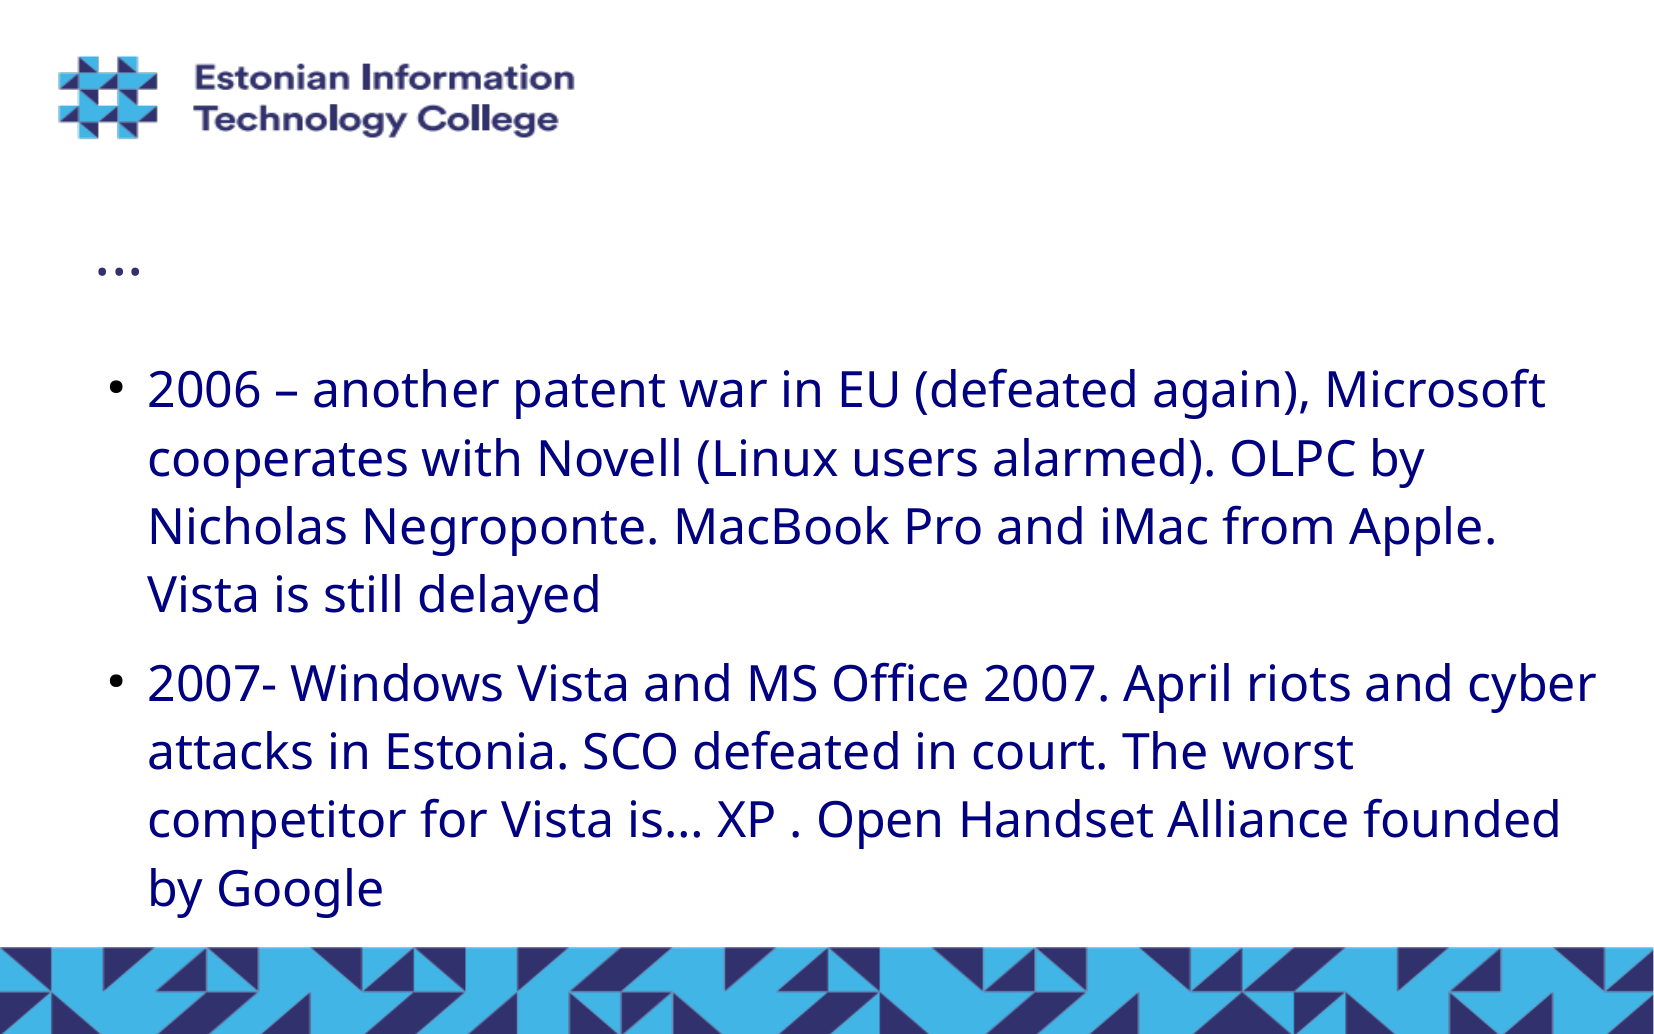

# ...
2006 – another patent war in EU (defeated again), Microsoft cooperates with Novell (Linux users alarmed). OLPC by Nicholas Negroponte. MacBook Pro and iMac from Apple. Vista is still delayed
2007- Windows Vista and MS Office 2007. April riots and cyber attacks in Estonia. SCO defeated in court. The worst competitor for Vista is… XP . Open Handset Alliance founded by Google